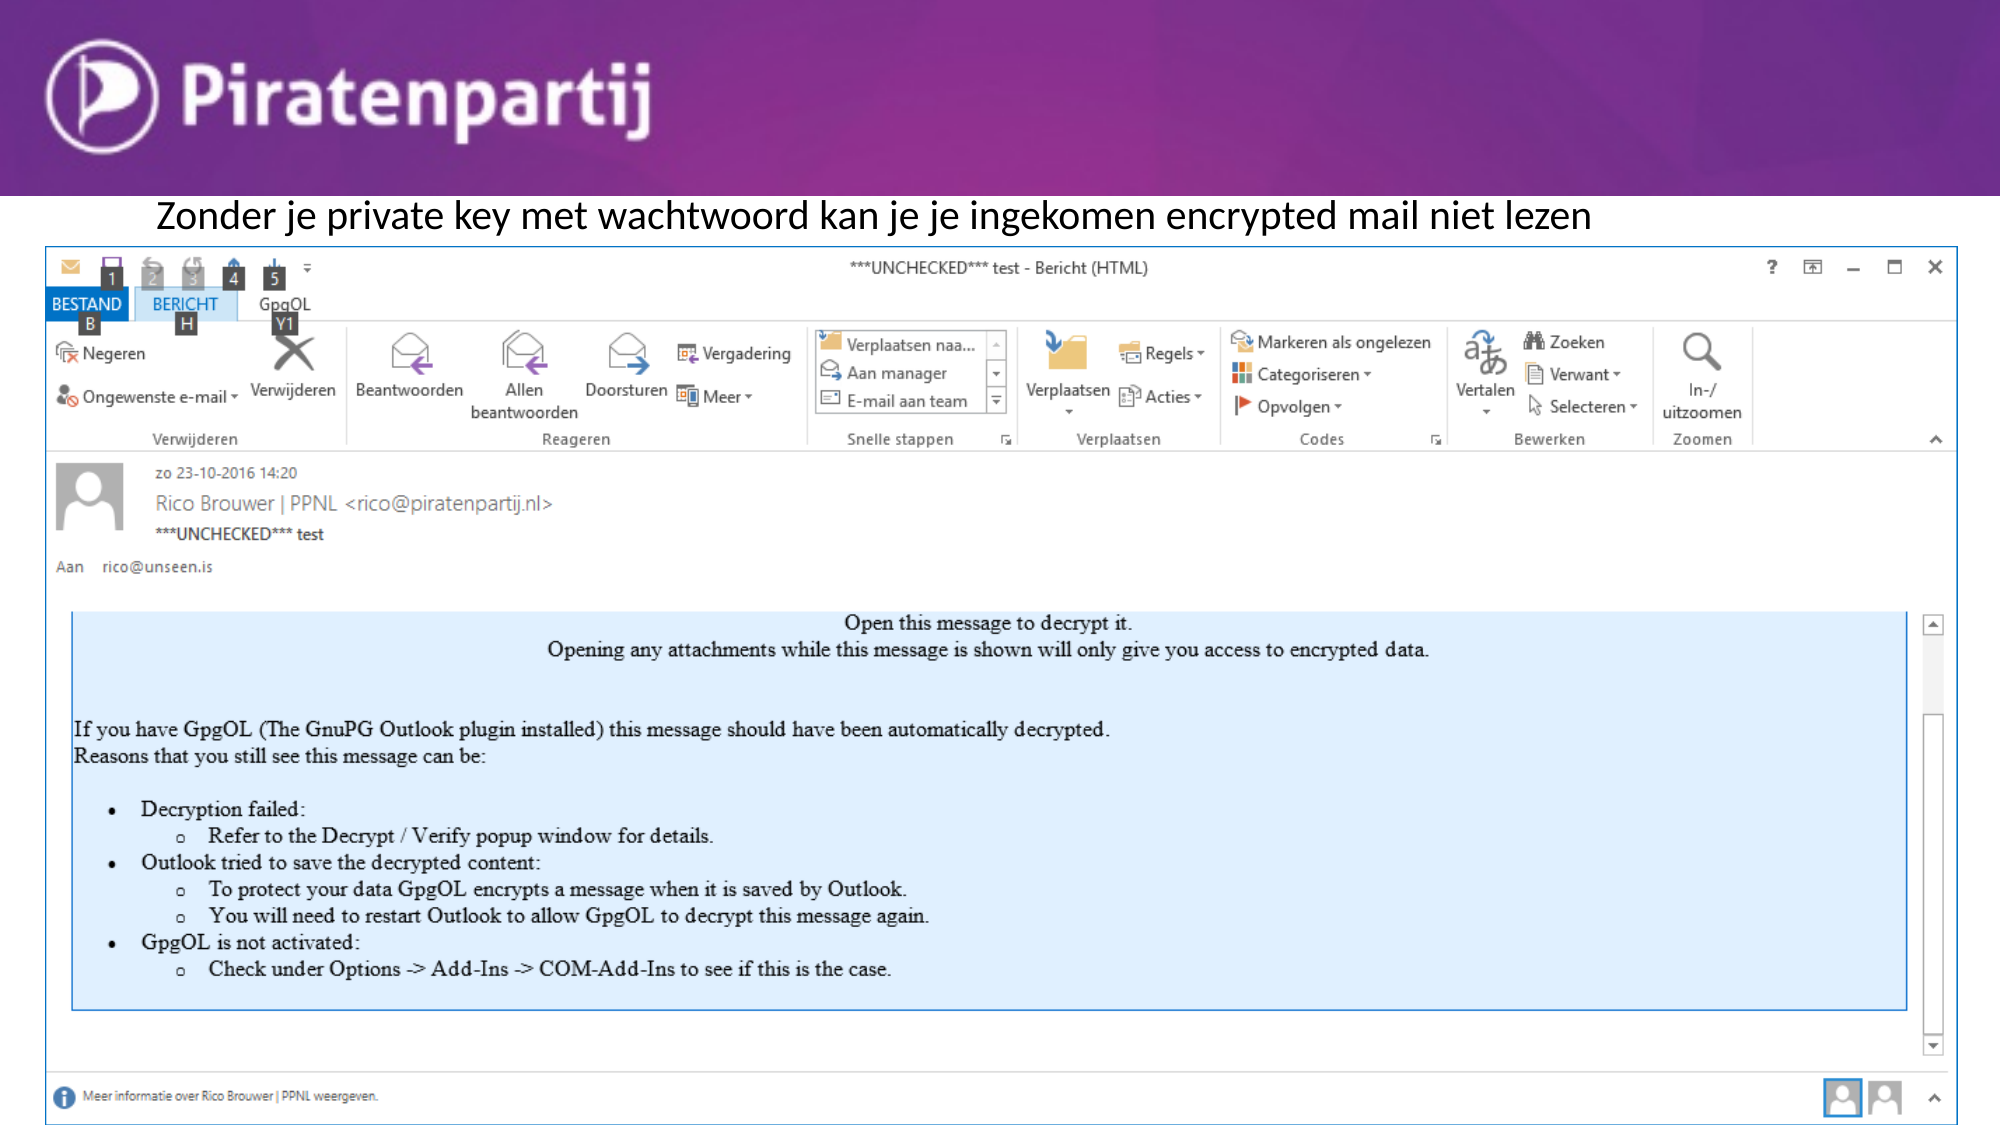

Zonder je private key met wachtwoord kan je je ingekomen encrypted mail niet lezen